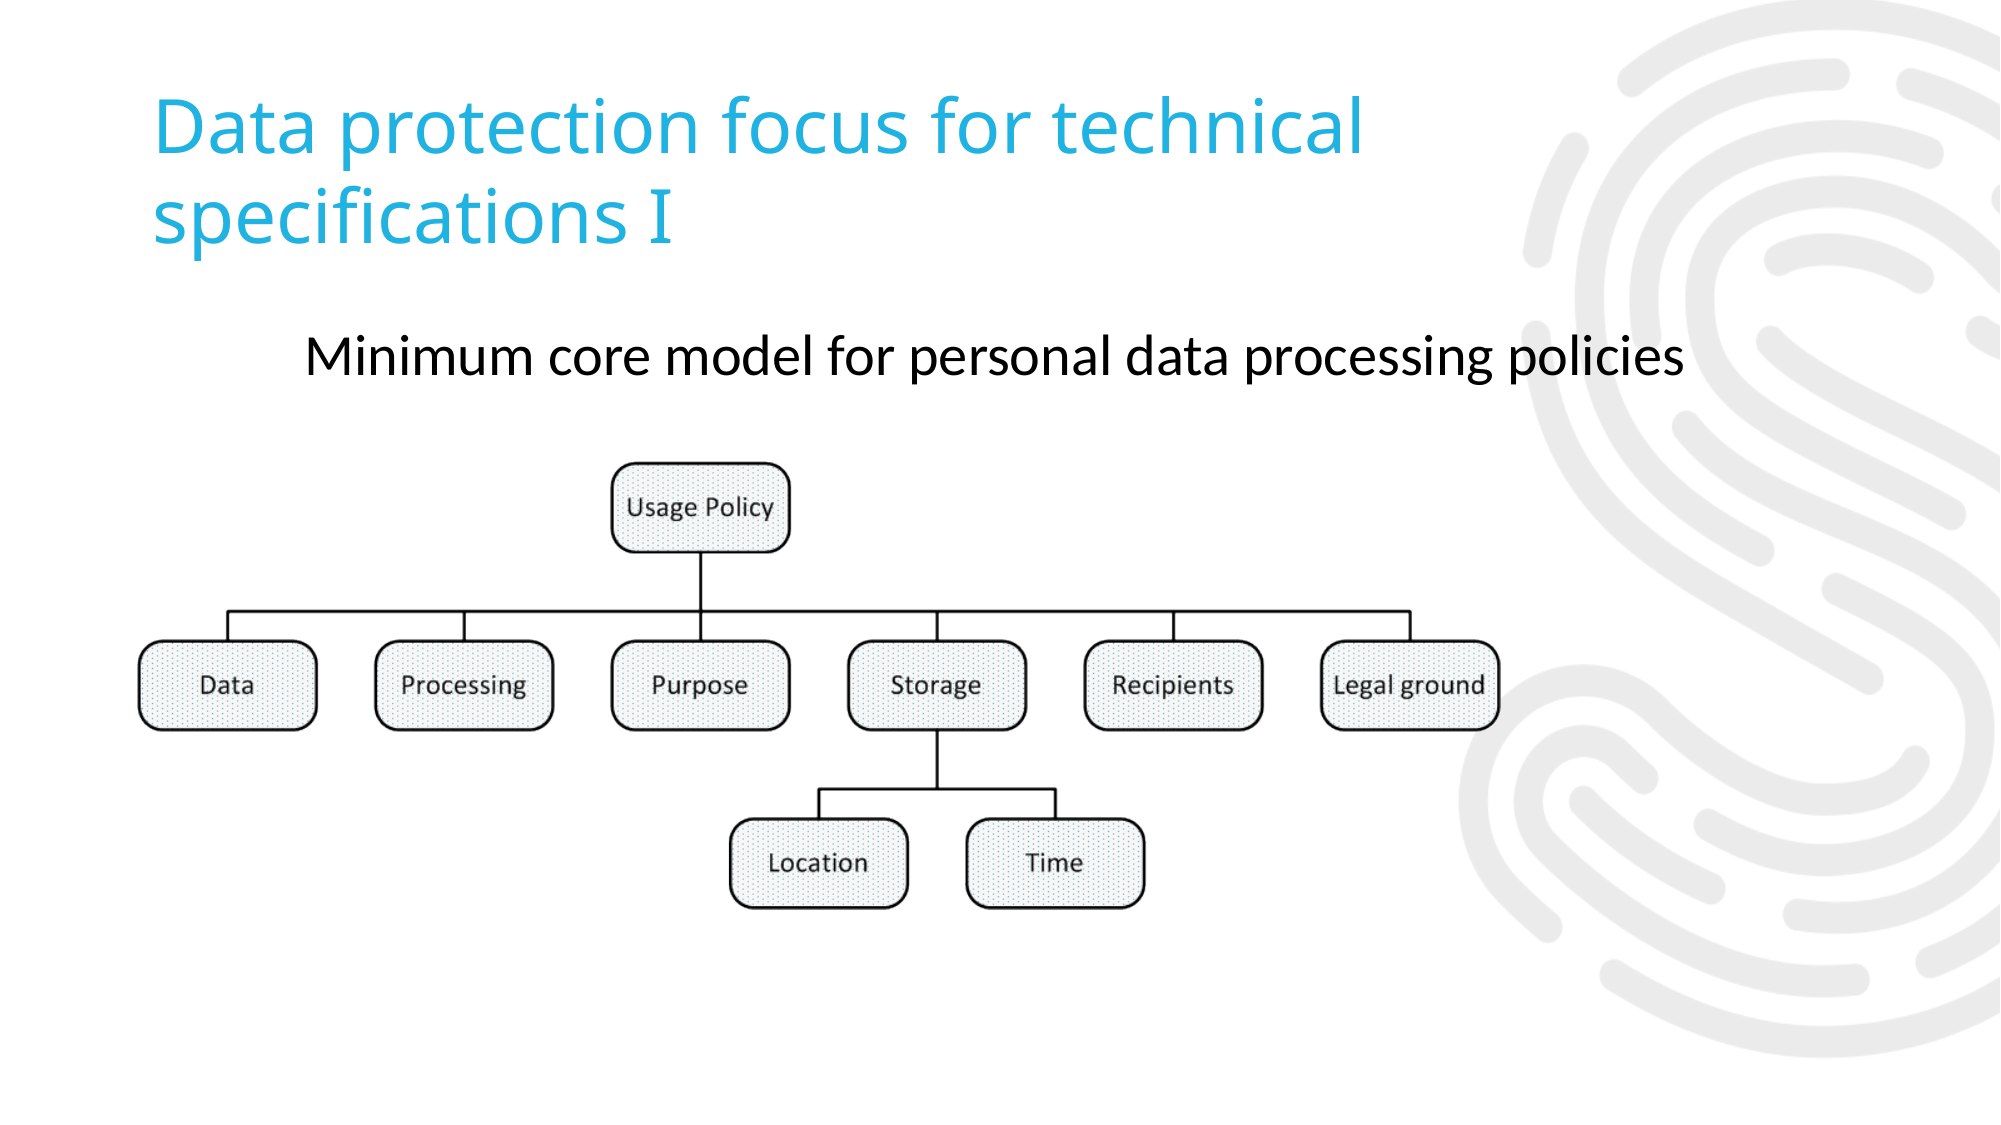

# Data protection focus for technical specifications I
Minimum core model for personal data processing policies